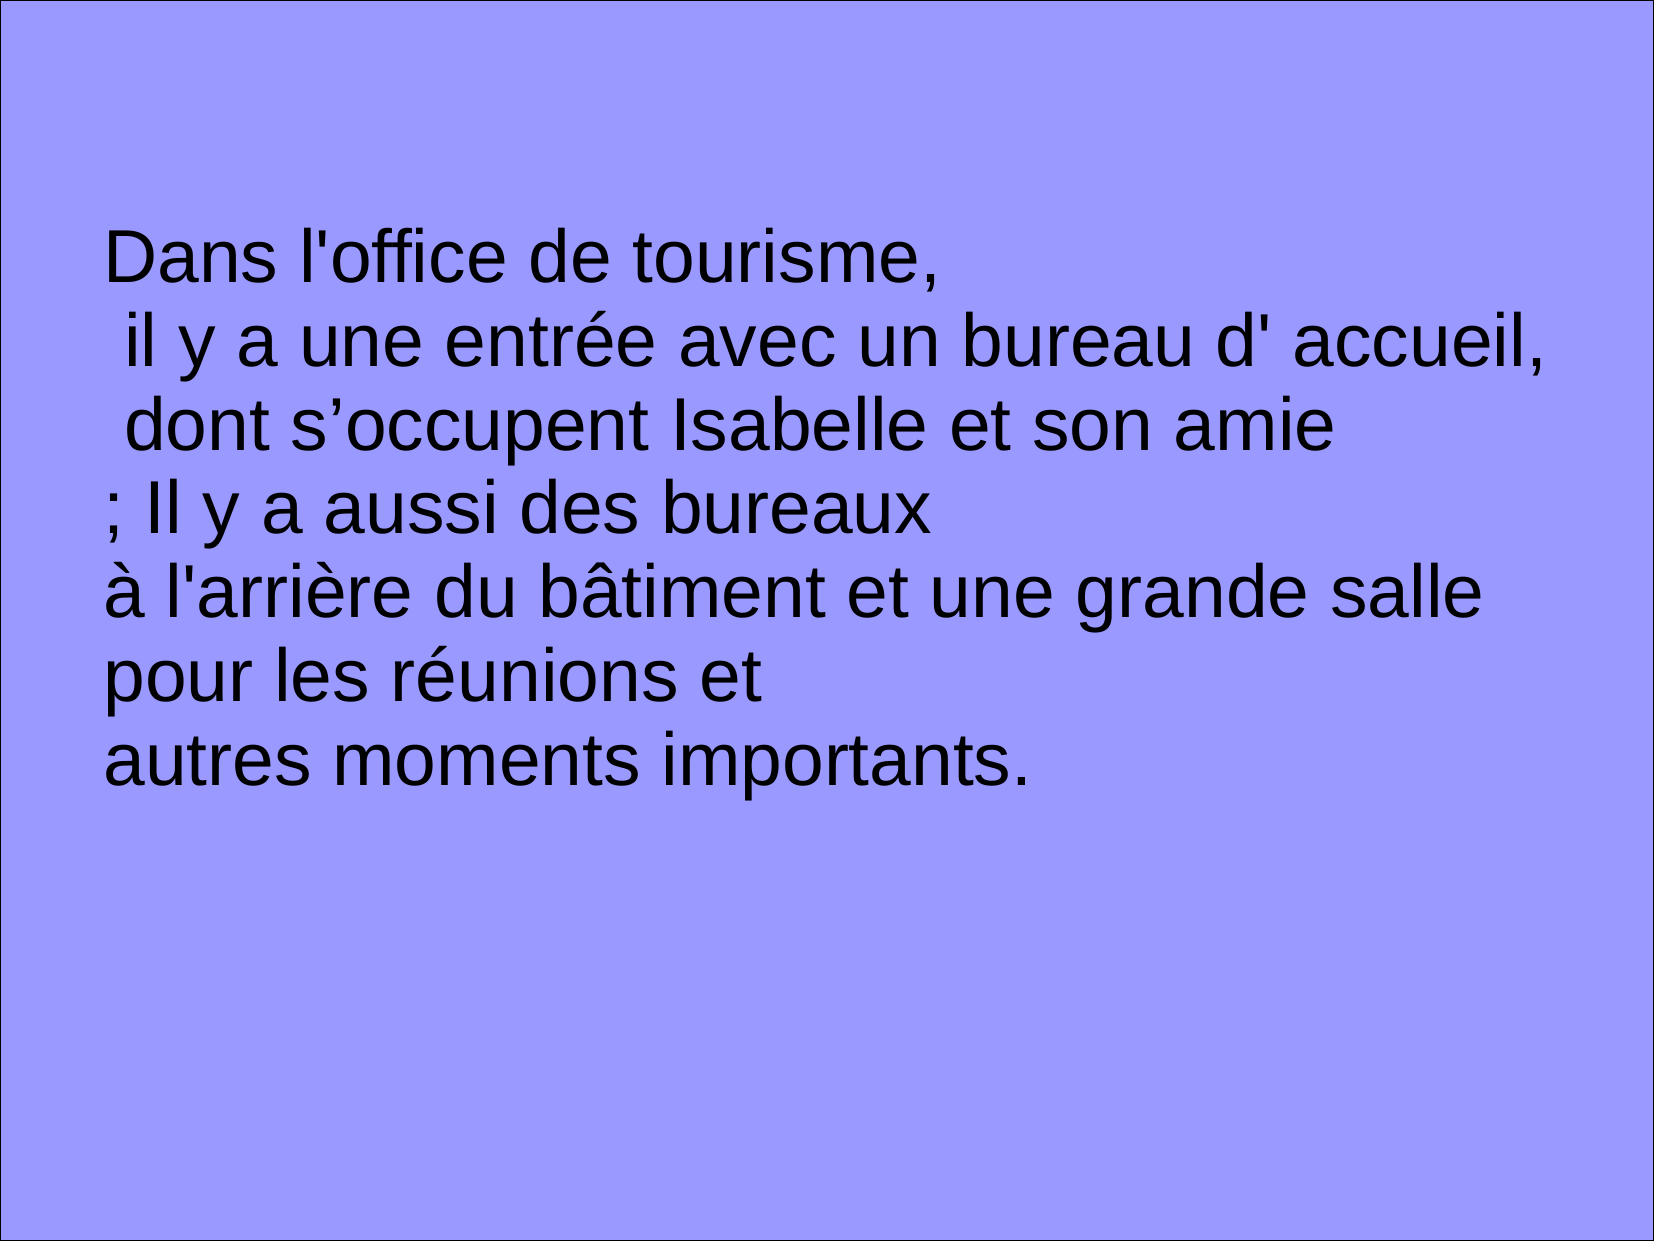

Dans l'office de tourisme,
 il y a une entrée avec un bureau d' accueil,
 dont s’occupent Isabelle et son amie
; Il y a aussi des bureaux
à l'arrière du bâtiment et une grande salle
pour les réunions et
autres moments importants.